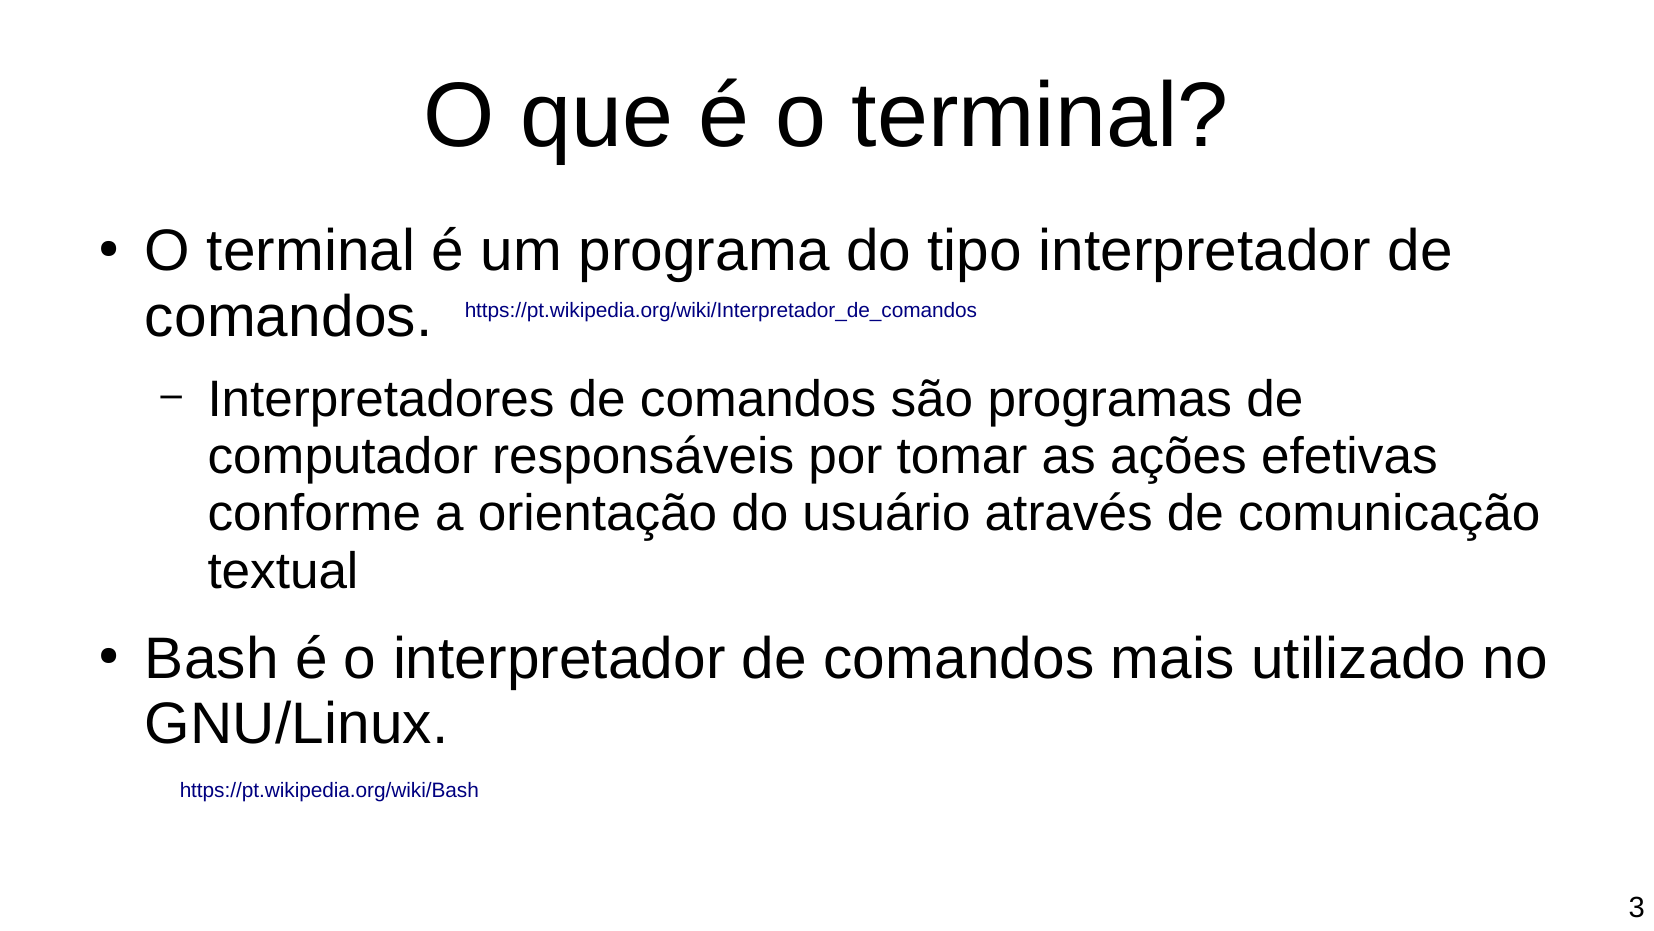

# O que é o terminal?
O terminal é um programa do tipo interpretador de comandos.
Interpretadores de comandos são programas de computador responsáveis por tomar as ações efetivas conforme a orientação do usuário através de comunicação textual
Bash é o interpretador de comandos mais utilizado no GNU/Linux.
https://pt.wikipedia.org/wiki/Interpretador_de_comandos
https://pt.wikipedia.org/wiki/Bash